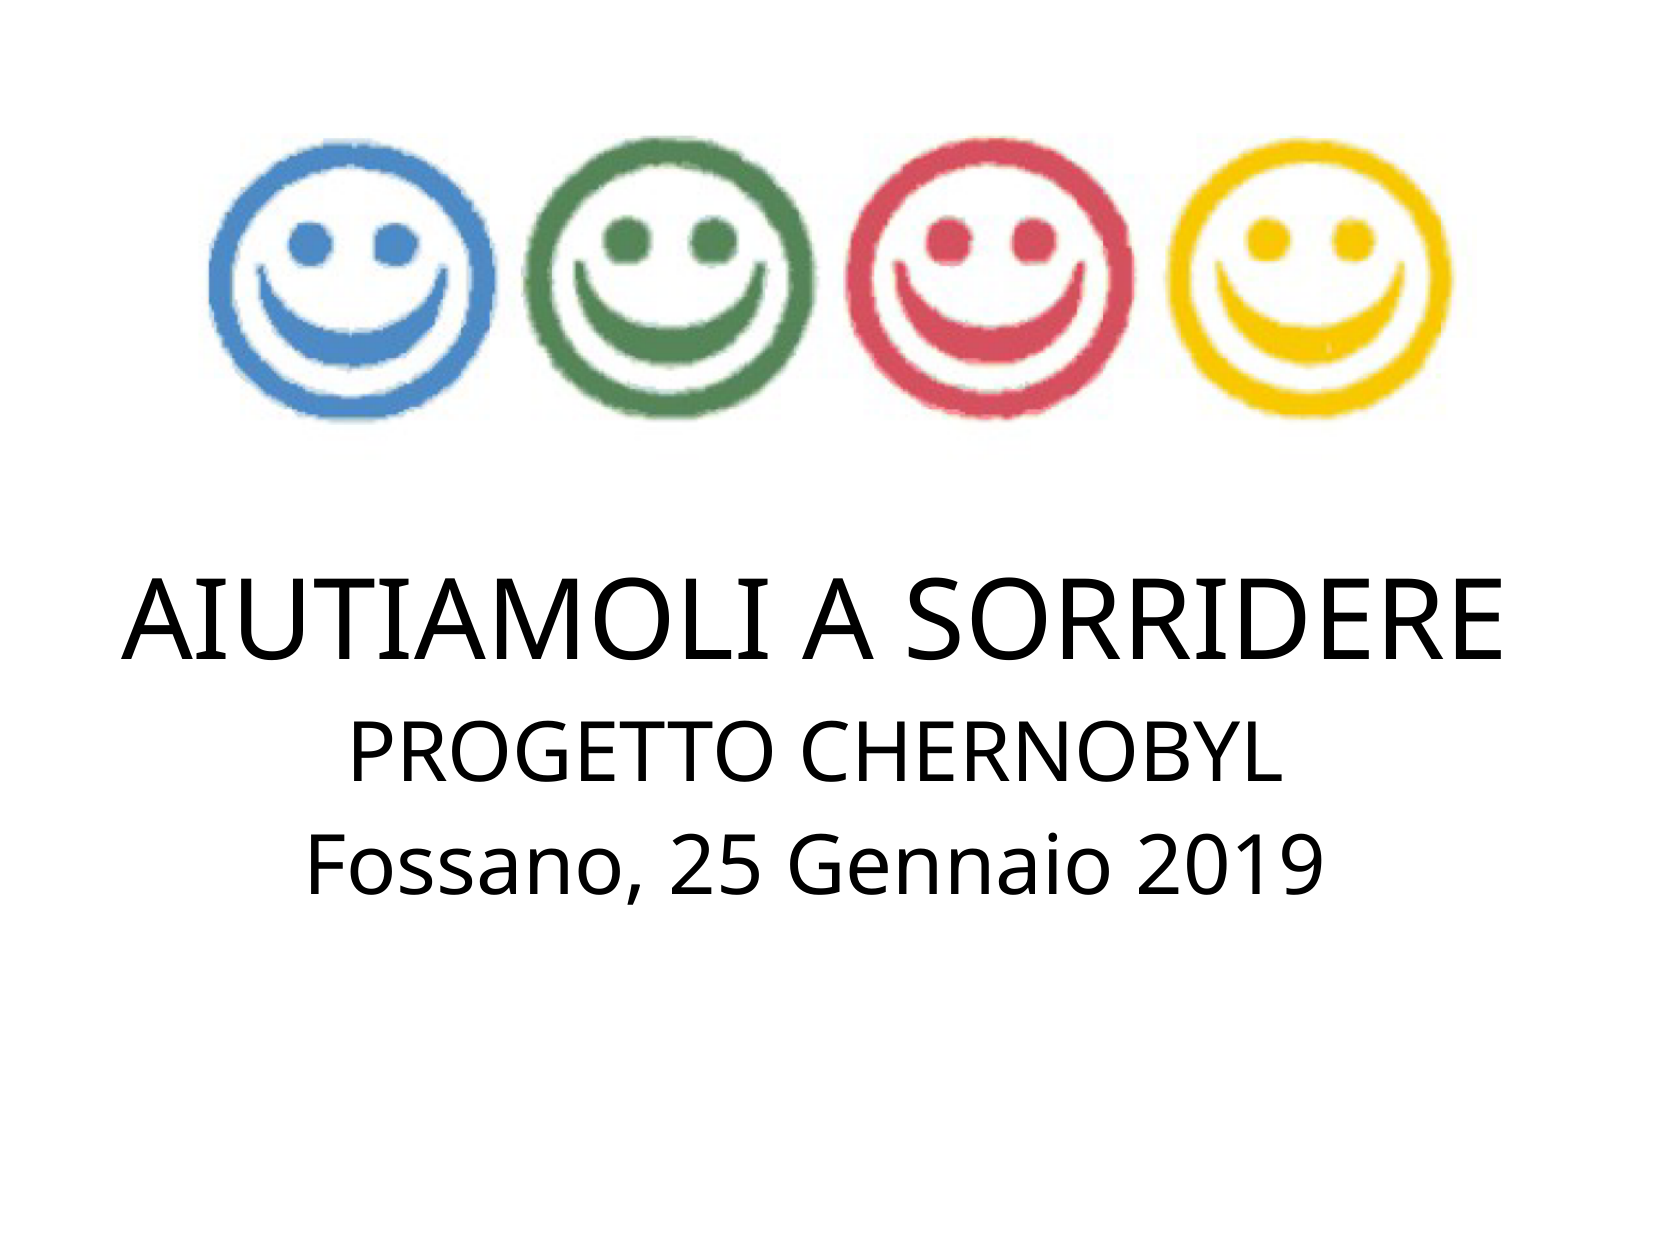

AIUTIAMOLI A SORRIDERE
PROGETTO CHERNOBYL
Fossano, 25 Gennaio 2019